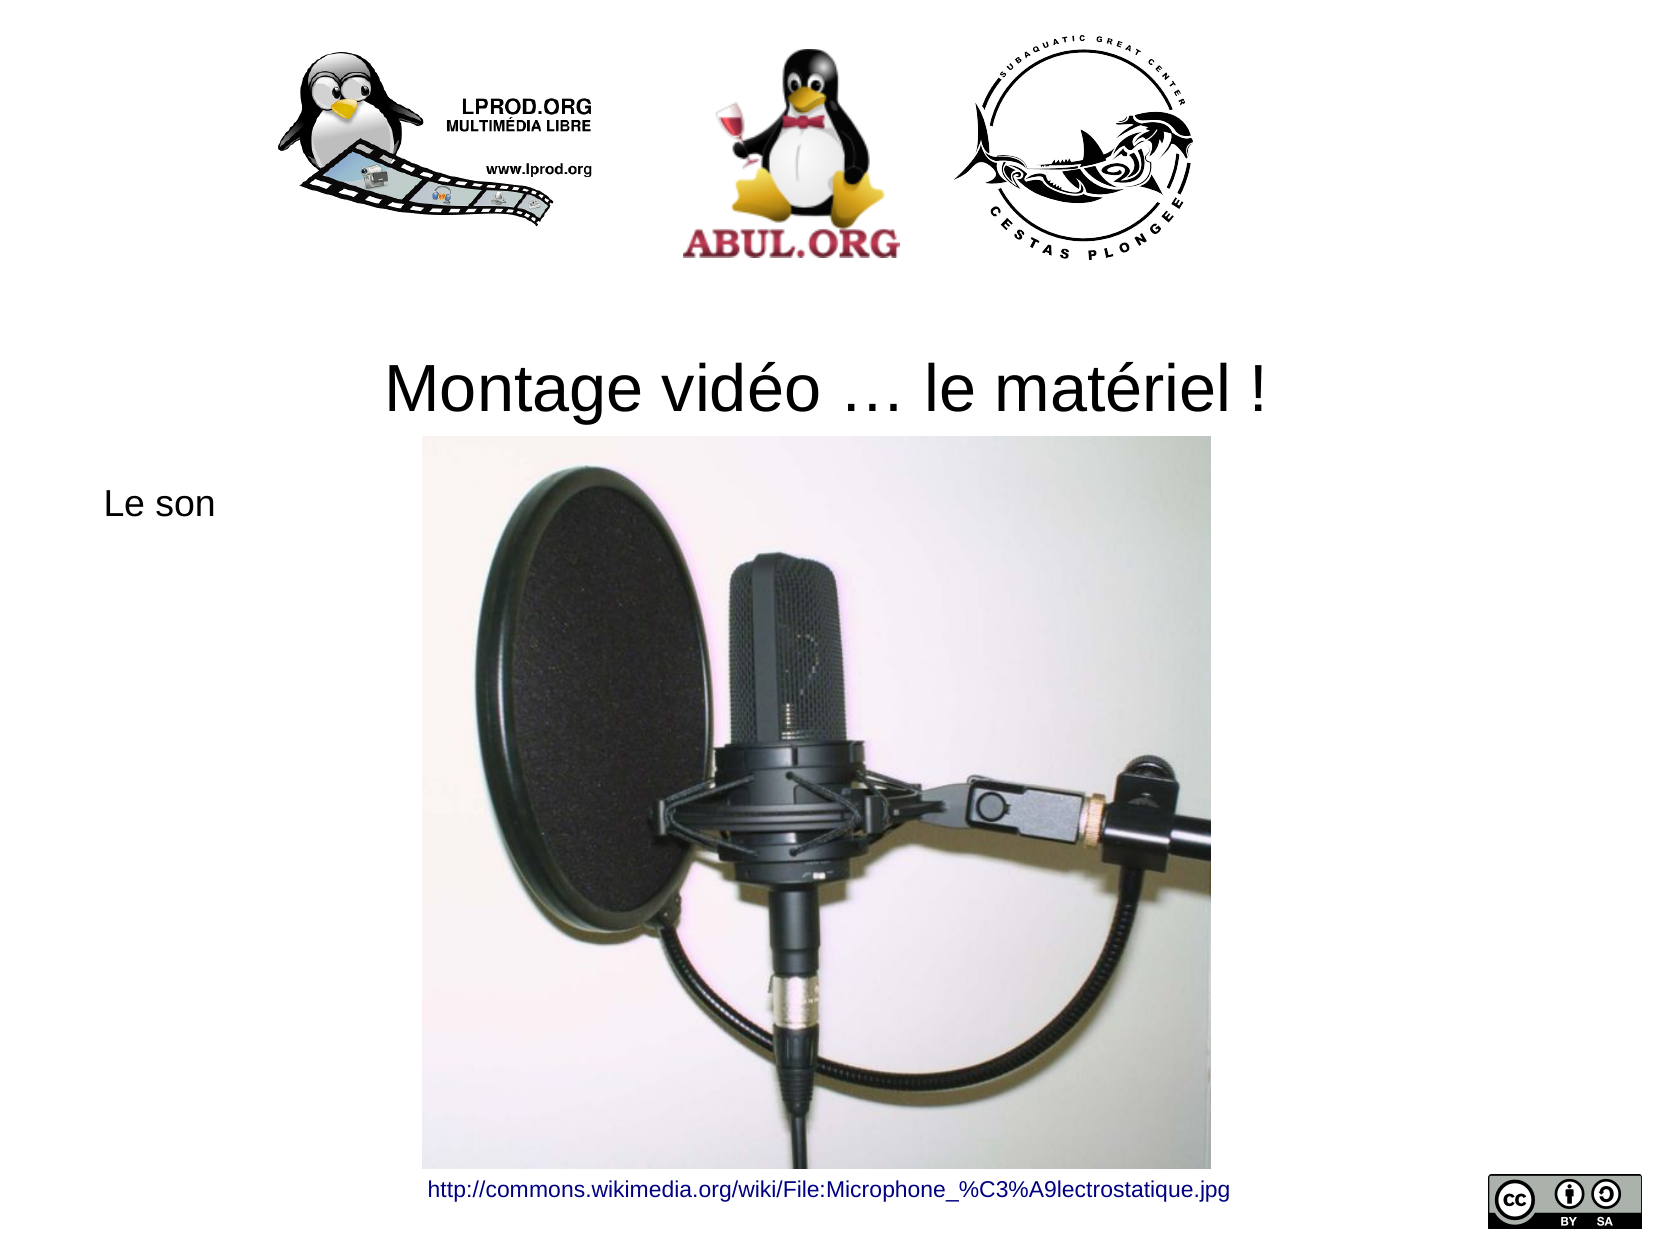

# Montage vidéo … le matériel !
Le son
http://commons.wikimedia.org/wiki/File:Microphone_%C3%A9lectrostatique.jpg